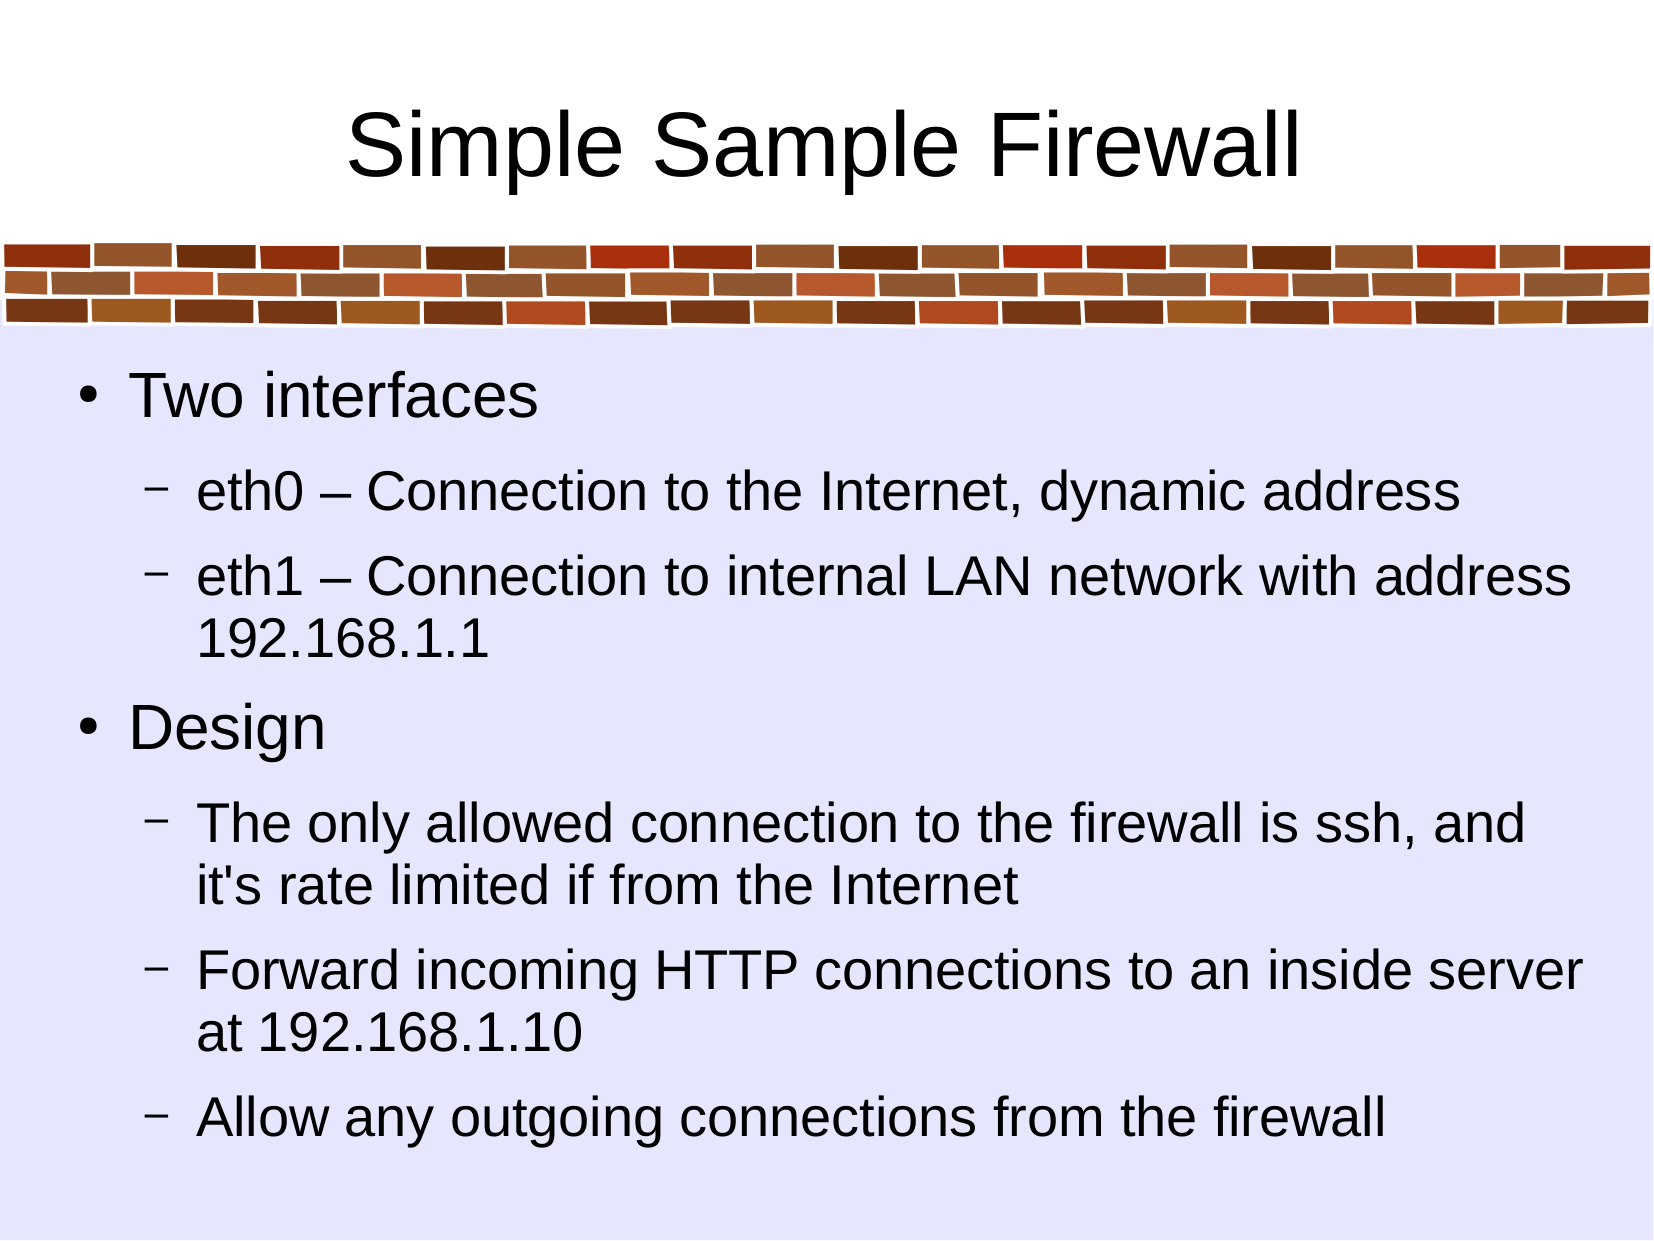

# Simple Sample Firewall
Two interfaces
eth0 – Connection to the Internet, dynamic address
eth1 – Connection to internal LAN network with address 192.168.1.1
Design
The only allowed connection to the firewall is ssh, and it's rate limited if from the Internet
Forward incoming HTTP connections to an inside server at 192.168.1.10
Allow any outgoing connections from the firewall